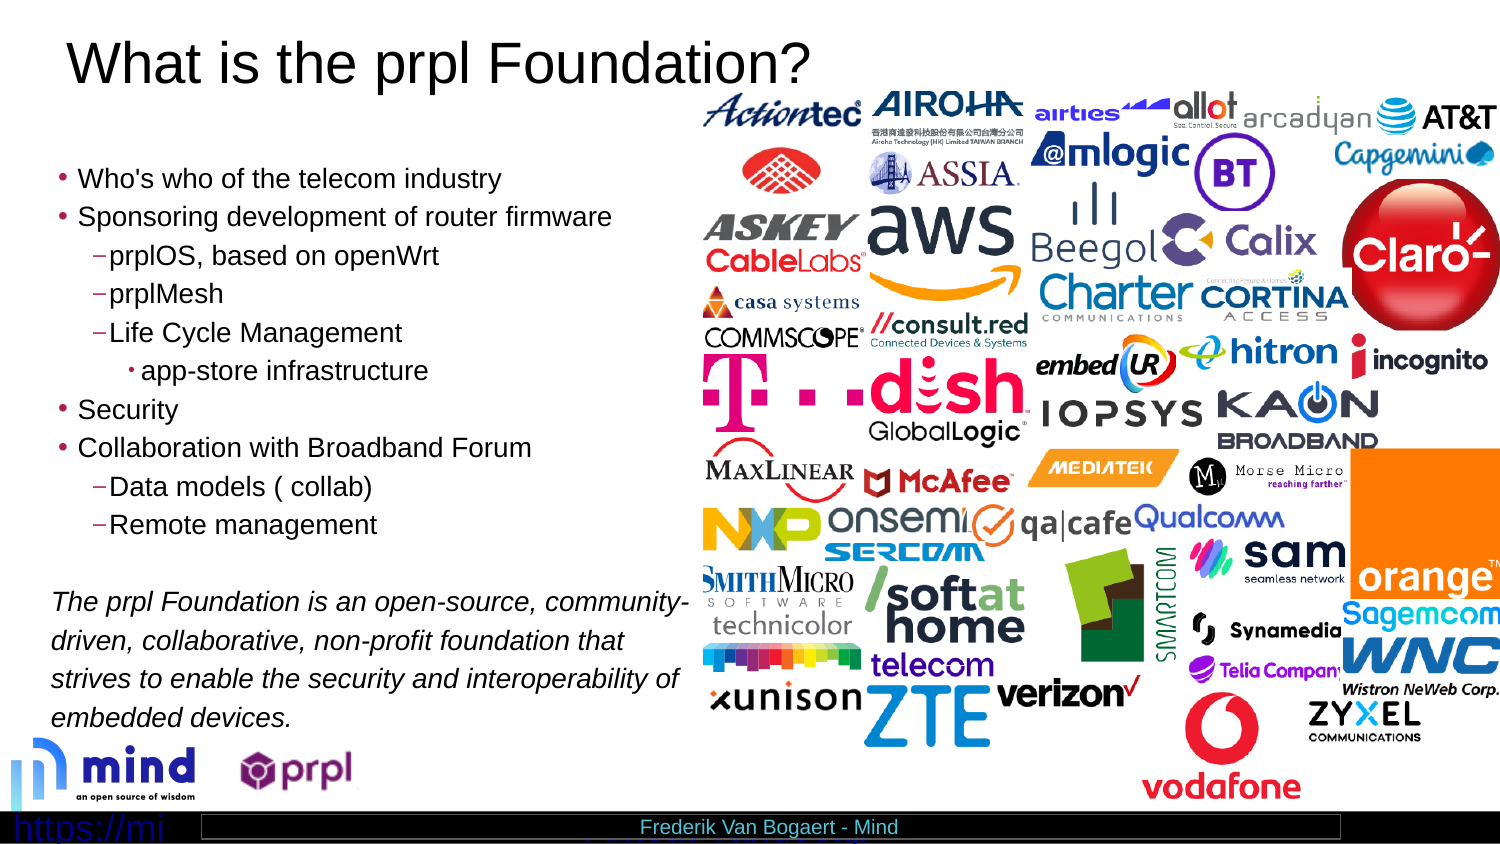

# What is the prpl Foundation?
Who's who of the telecom industry
Sponsoring development of router firmware
prplOS, based on openWrt
prplMesh
Life Cycle Management
app-store infrastructure
Security
Collaboration with Broadband Forum
Data models ( collab)
Remote management
The prpl Foundation is an open-source, community-driven, collaborative, non-profit foundation that strives to enable the security and interoperability of embedded devices.
Frederik Van Bogaert - Mind